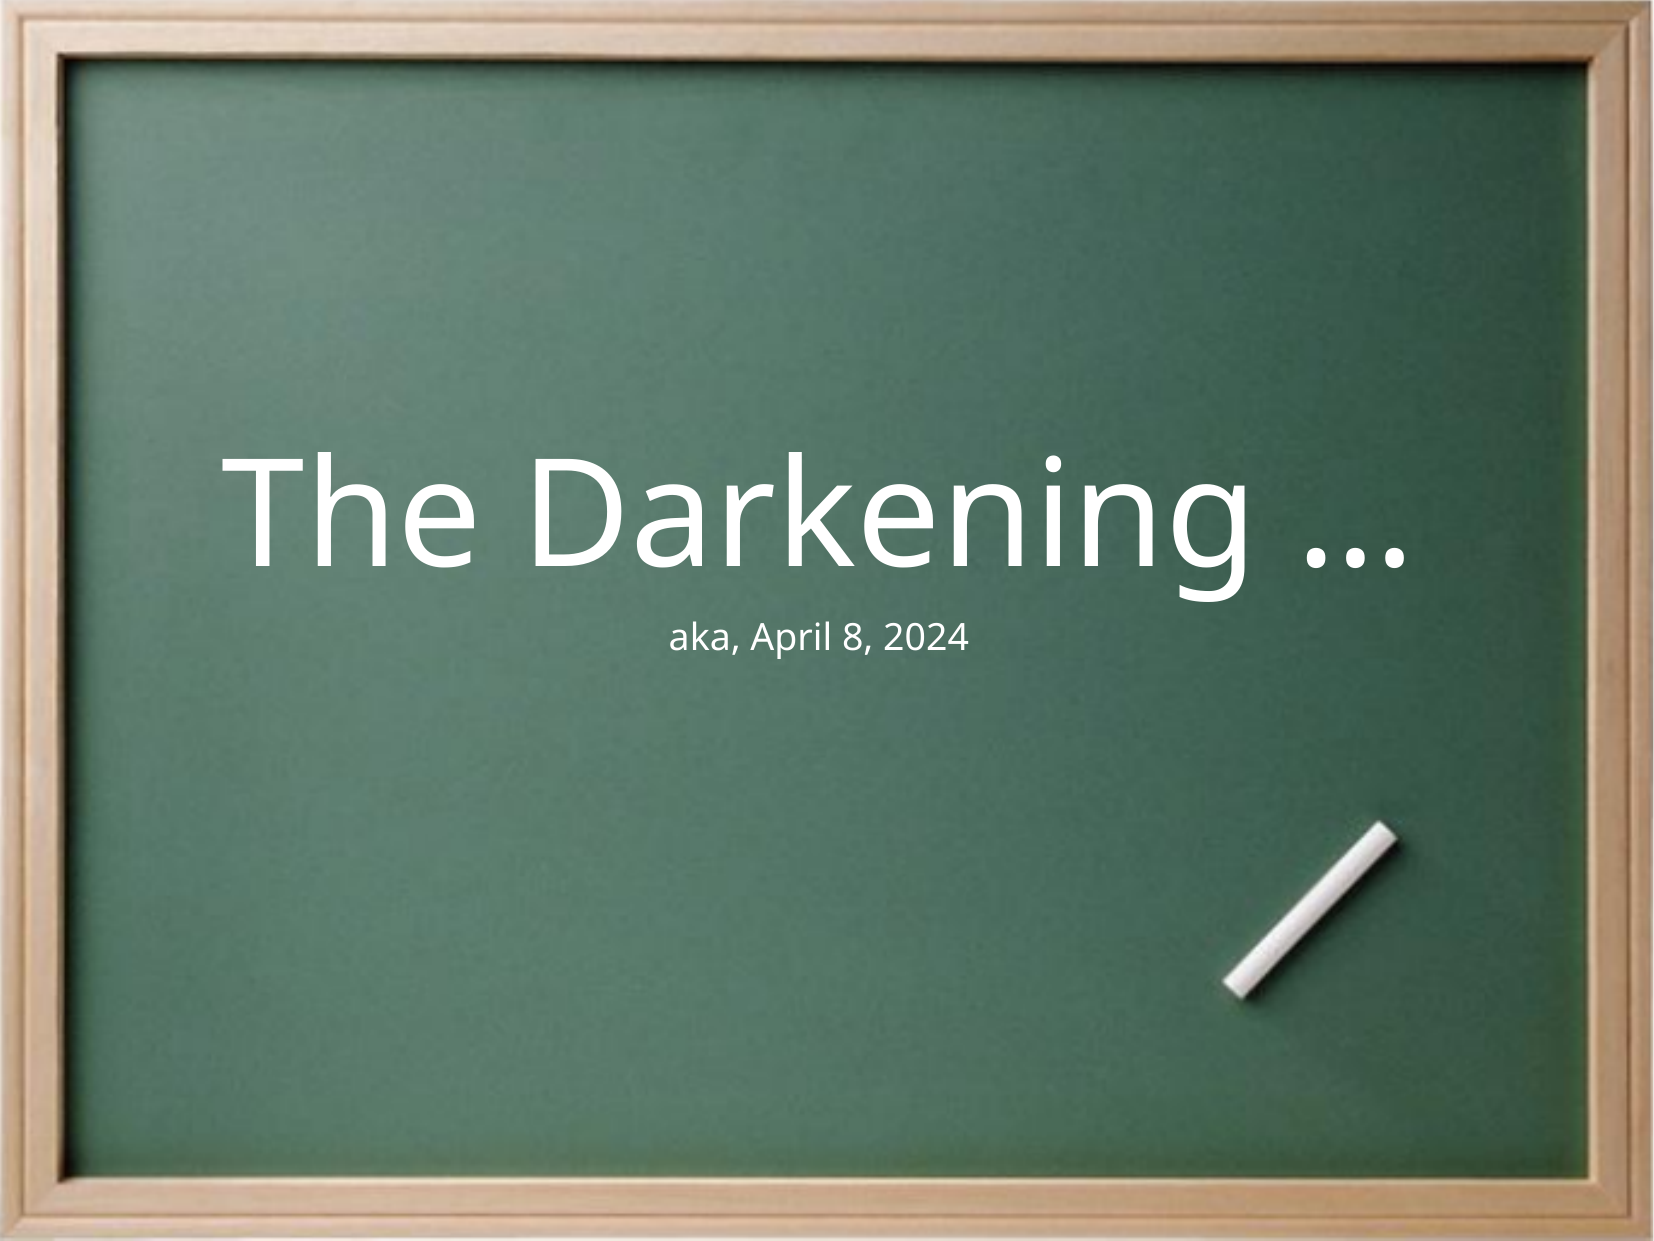

# The Darkening … aka, April 8, 2024